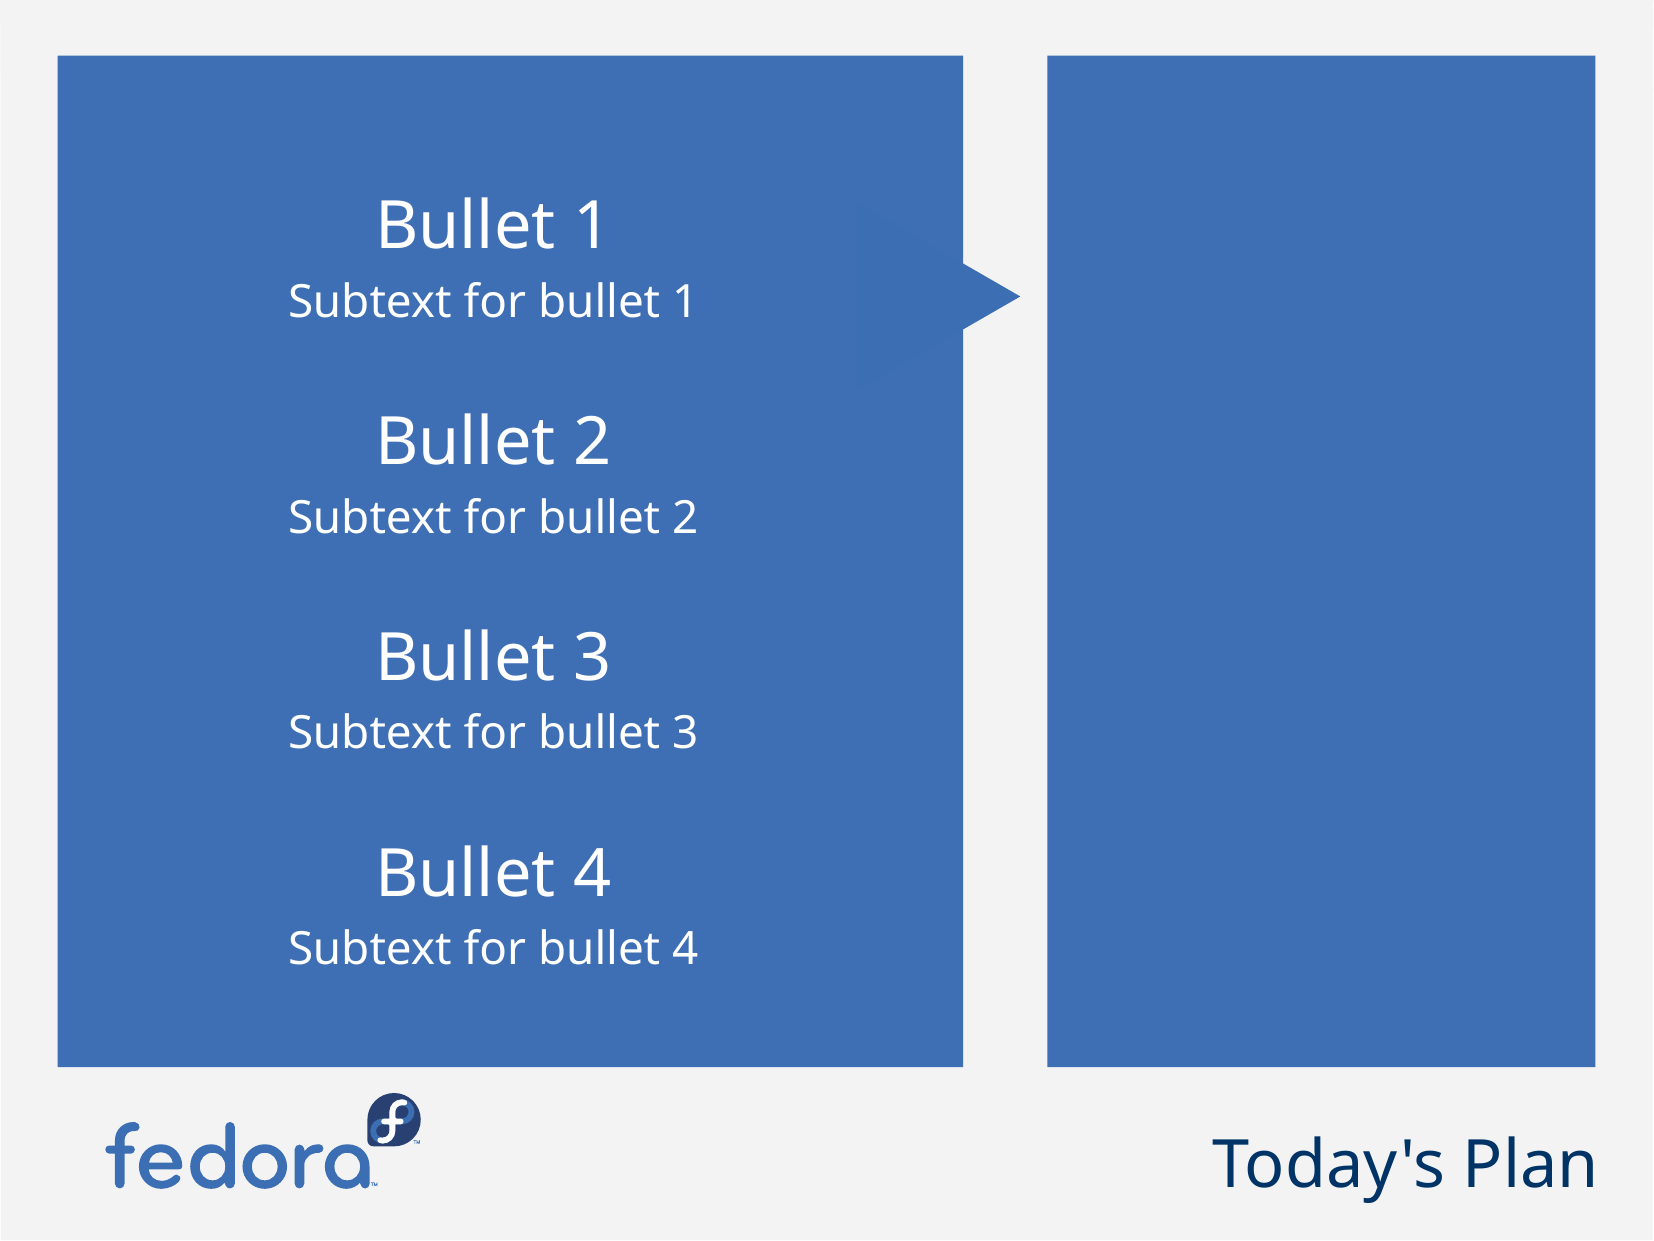

Bullet 1
Subtext for bullet 1
Bullet 2
Subtext for bullet 2
Bullet 3
Subtext for bullet 3
Bullet 4
Subtext for bullet 4
#
Today's Plan